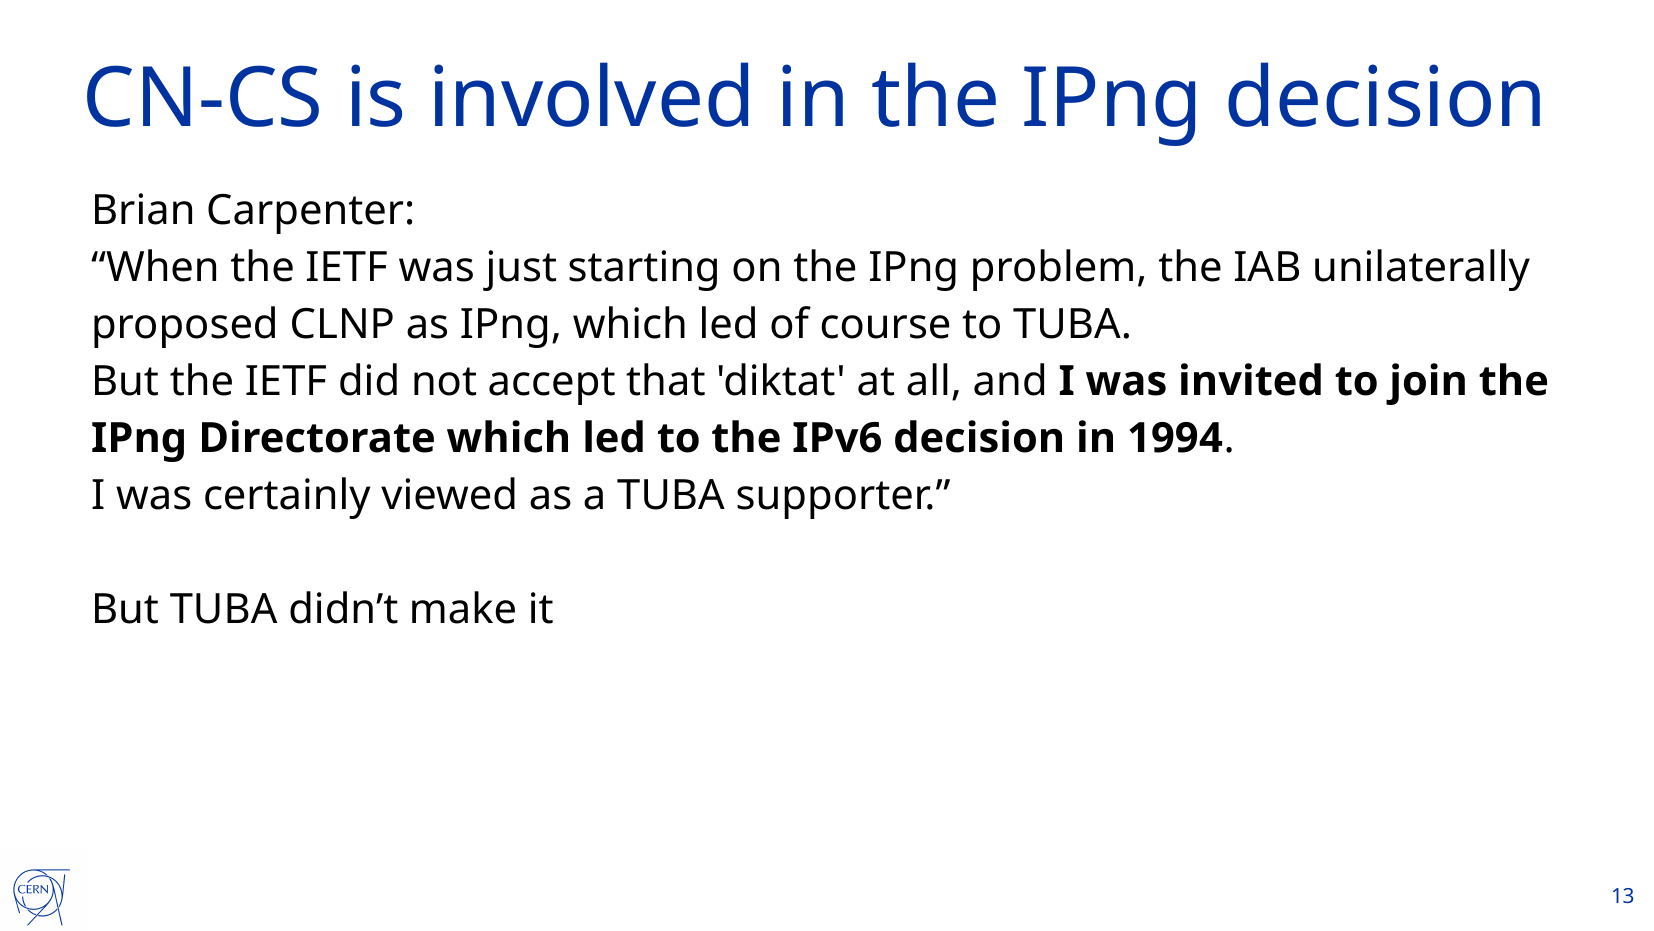

# CN-CS is involved in the IPng decision
Brian Carpenter:
“When the IETF was just starting on the IPng problem, the IAB unilaterally proposed CLNP as IPng, which led of course to TUBA.
But the IETF did not accept that 'diktat' at all, and I was invited to join the IPng Directorate which led to the IPv6 decision in 1994.
I was certainly viewed as a TUBA supporter.”
But TUBA didn’t make it